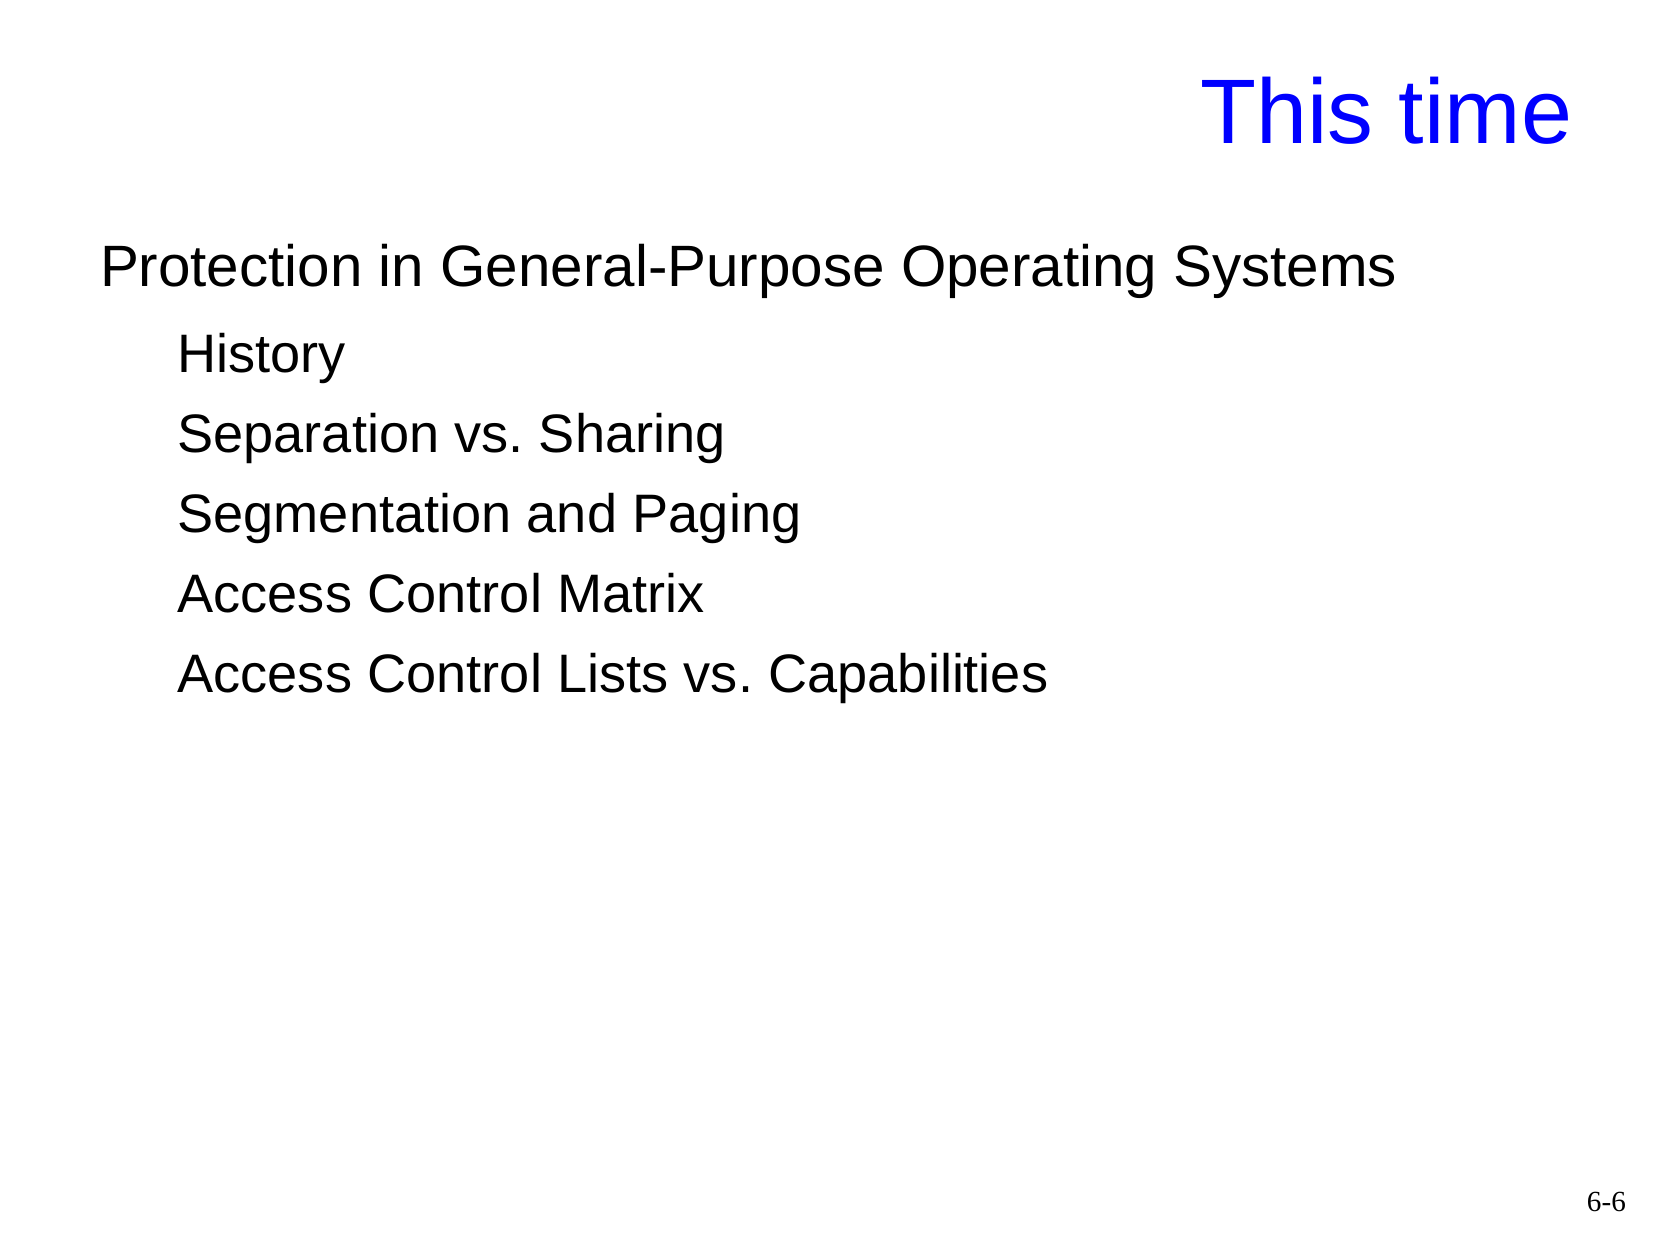

# This time
Protection in General-Purpose Operating Systems
History
Separation vs. Sharing
Segmentation and Paging
Access Control Matrix
Access Control Lists vs. Capabilities